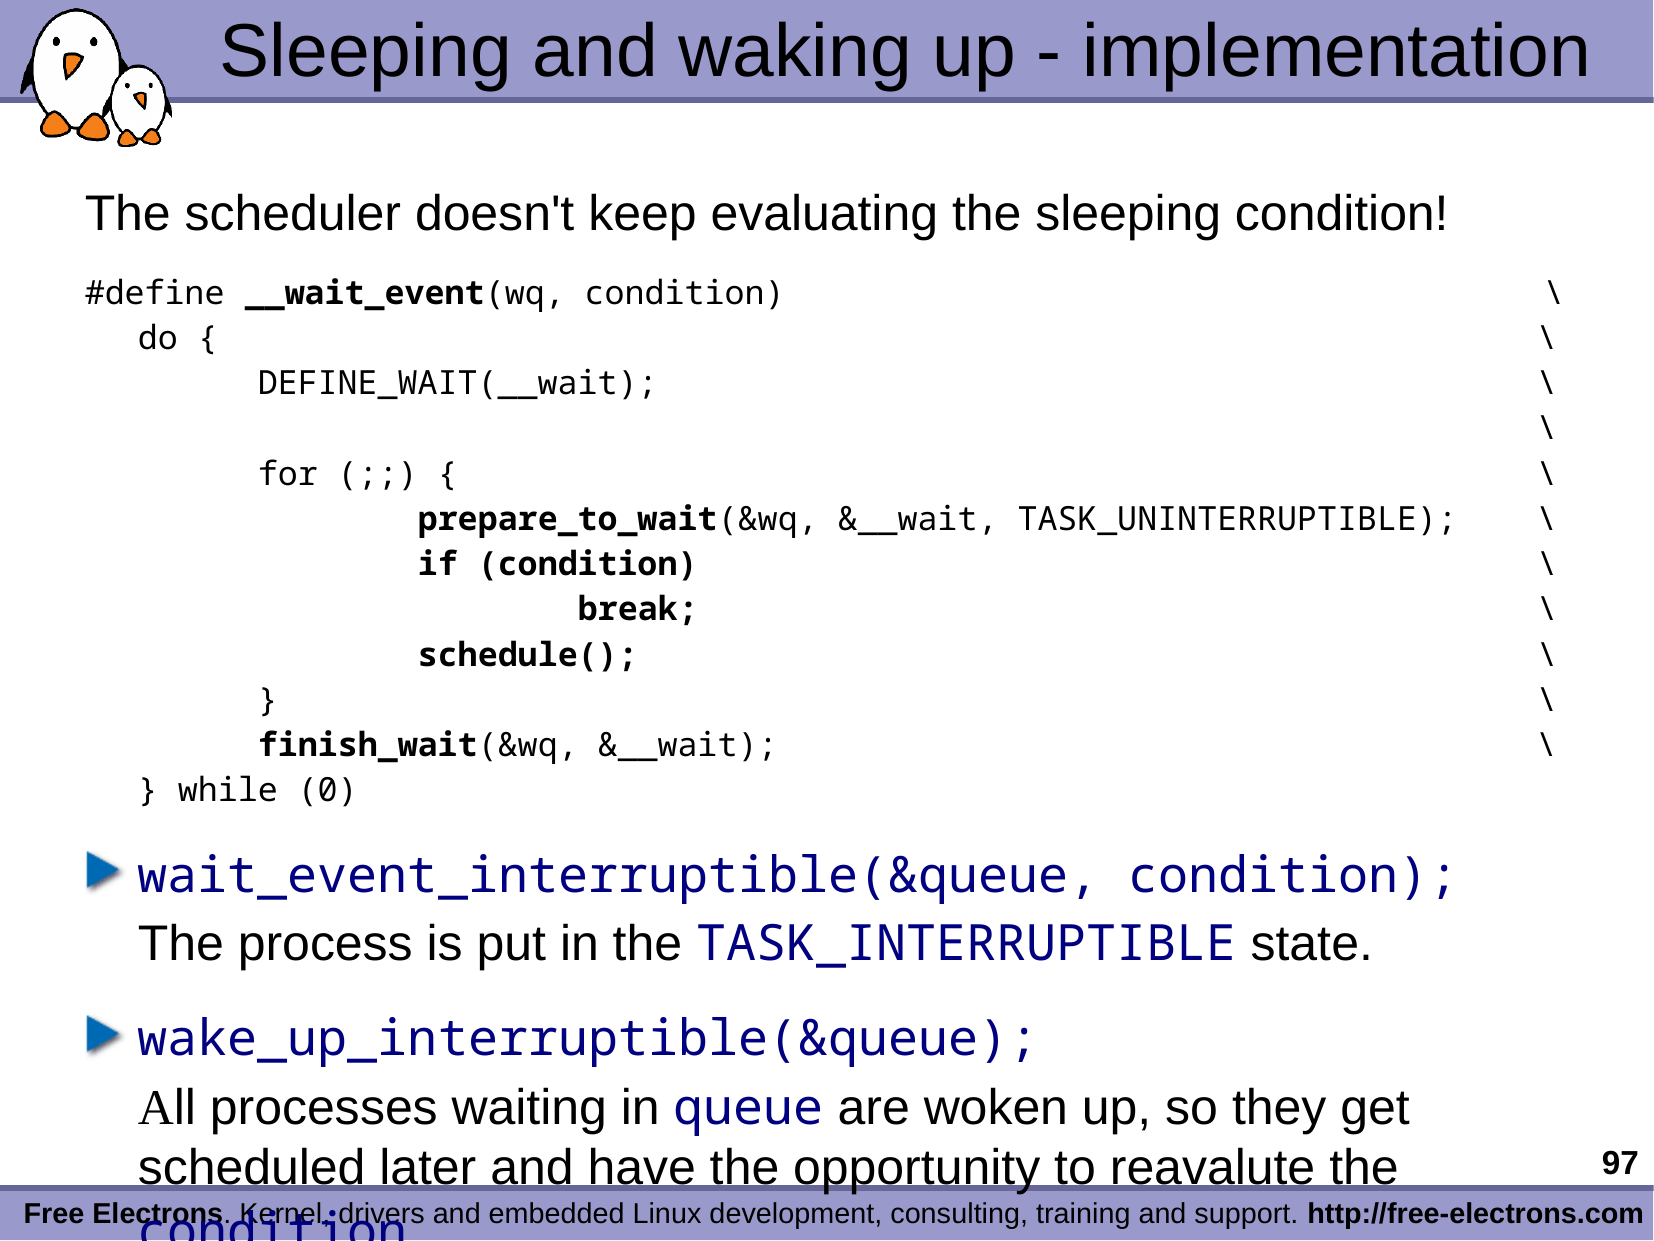

# Sleeping and waking up - implementation
The scheduler doesn't keep evaluating the sleeping condition!
#define __wait_event(wq, condition) \
do { \ DEFINE_WAIT(__wait); \ \ for (;;) { \ prepare_to_wait(&wq, &__wait, TASK_UNINTERRUPTIBLE); \ if (condition) \ break; \ schedule(); \ } \ finish_wait(&wq, &__wait); \
} while (0)
wait_event_interruptible(&queue, condition);
The process is put in the TASK_INTERRUPTIBLE state.
wake_up_interruptible(&queue);
All processes waiting in queue are woken up, so they get scheduled later and have the opportunity to reavalute the condition.